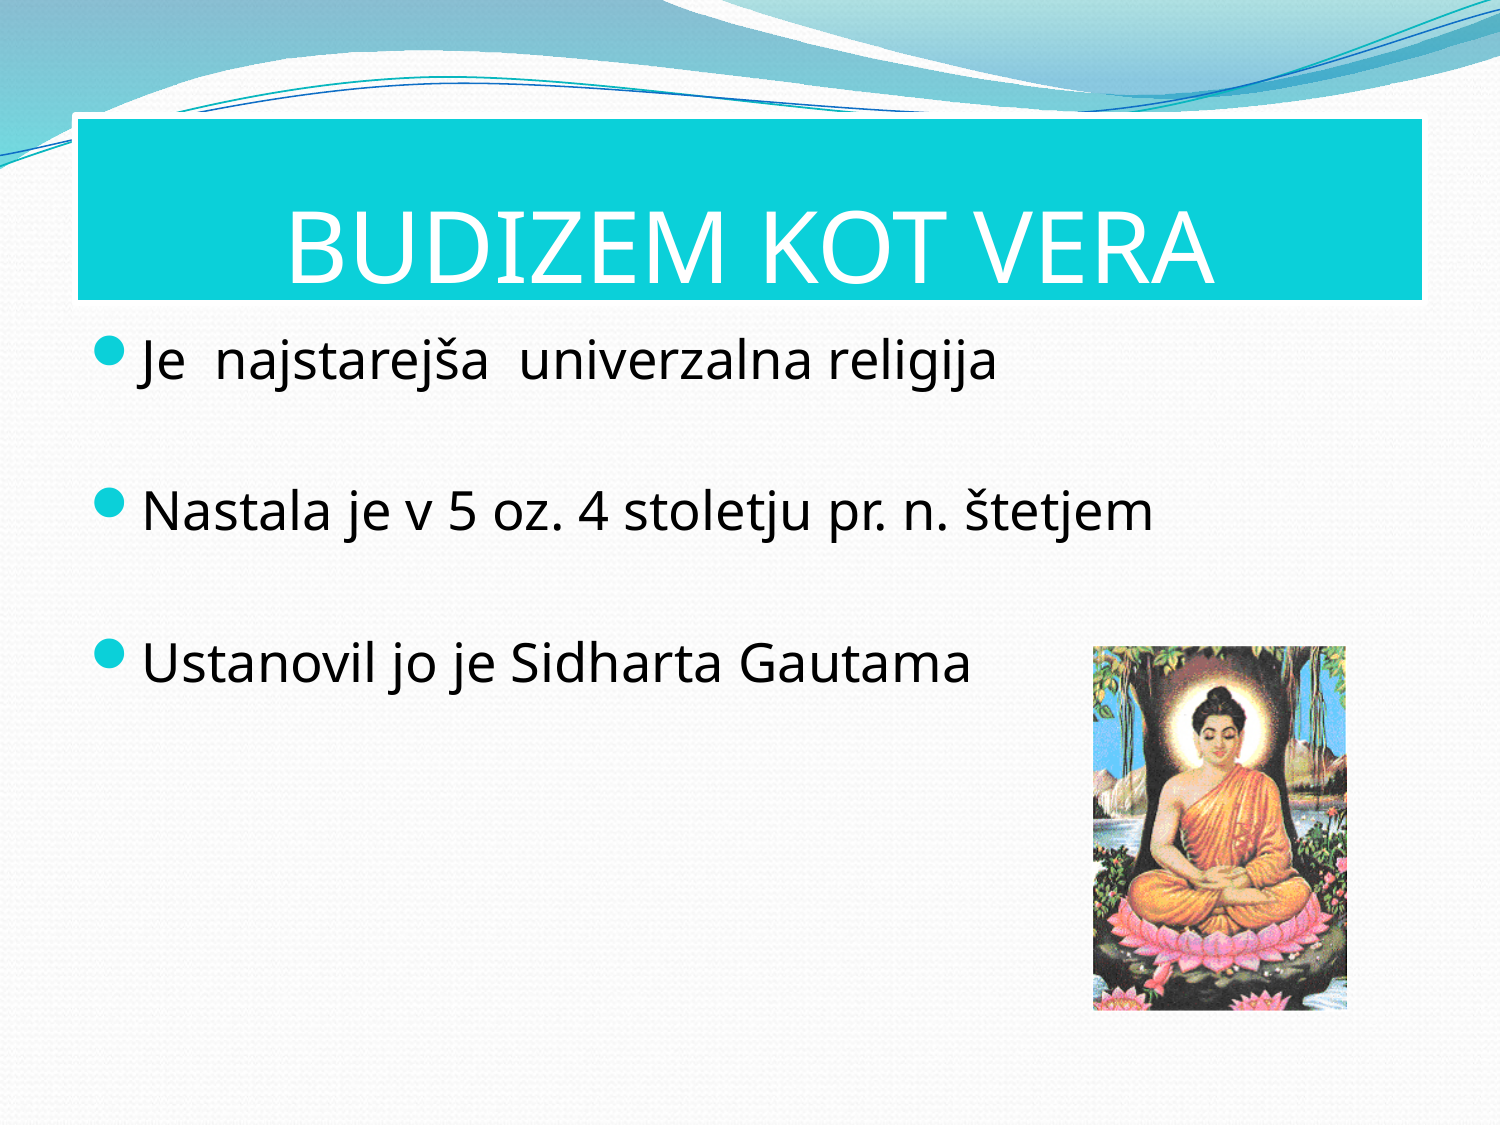

# BUDIZEM KOT VERA
Je najstarejša univerzalna religija
Nastala je v 5 oz. 4 stoletju pr. n. štetjem
Ustanovil jo je Sidharta Gautama